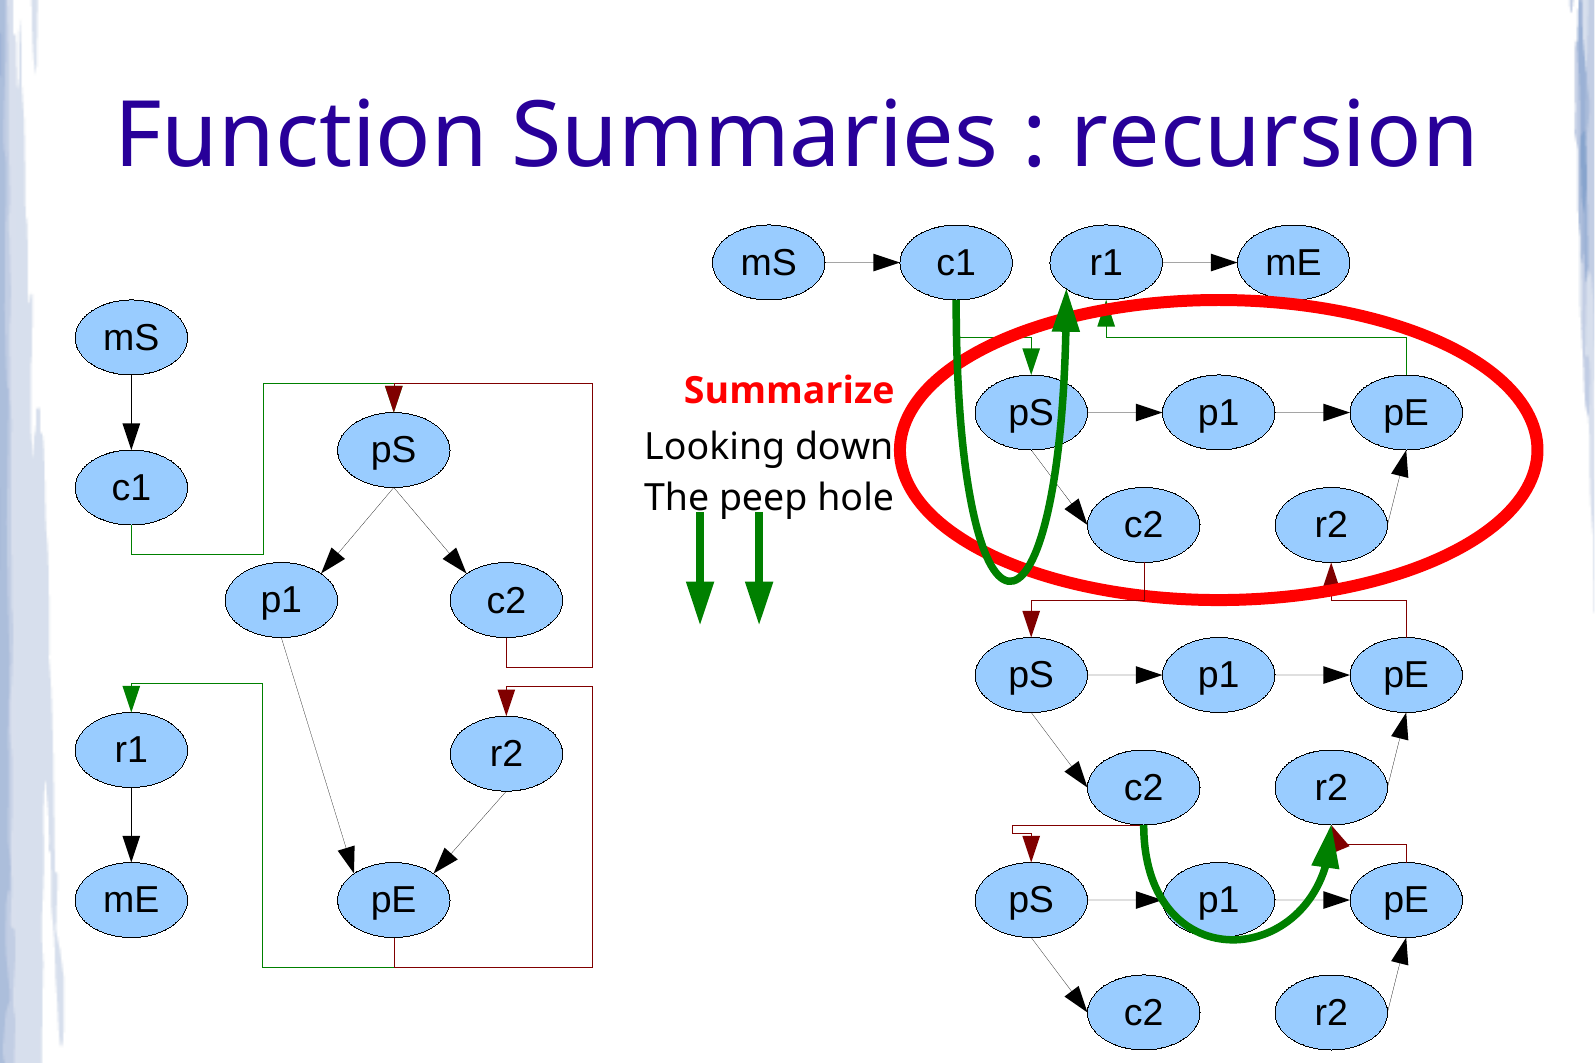

# Function Summaries : recursion
mS
r1
c1
mE
mS
Summarize
p1
pS
pE
Looking down
The peep hole
pS
c1
c2
r2
p1
c2
p1
pS
pE
r1
r2
c2
r2
p1
mE
pE
pS
pE
c2
r2